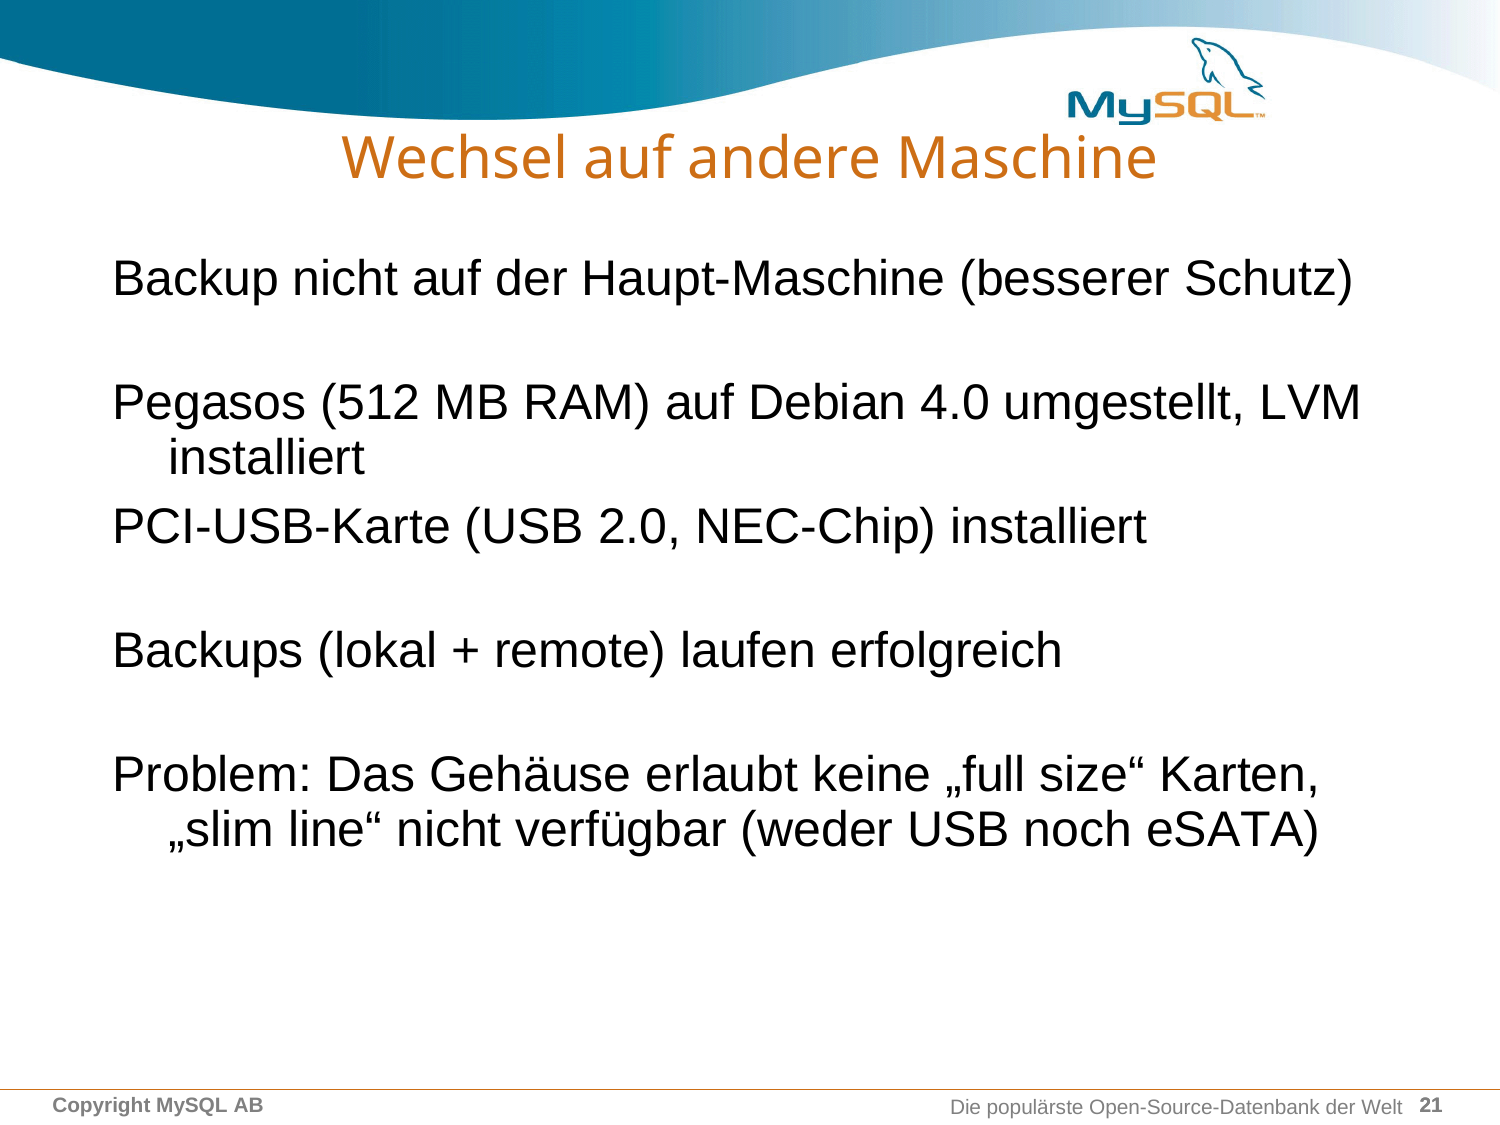

# Wechsel auf andere Maschine
Backup nicht auf der Haupt-Maschine (besserer Schutz)
Pegasos (512 MB RAM) auf Debian 4.0 umgestellt, LVM installiert
PCI-USB-Karte (USB 2.0, NEC-Chip) installiert
Backups (lokal + remote) laufen erfolgreich
Problem: Das Gehäuse erlaubt keine „full size“ Karten, „slim line“ nicht verfügbar (weder USB noch eSATA)